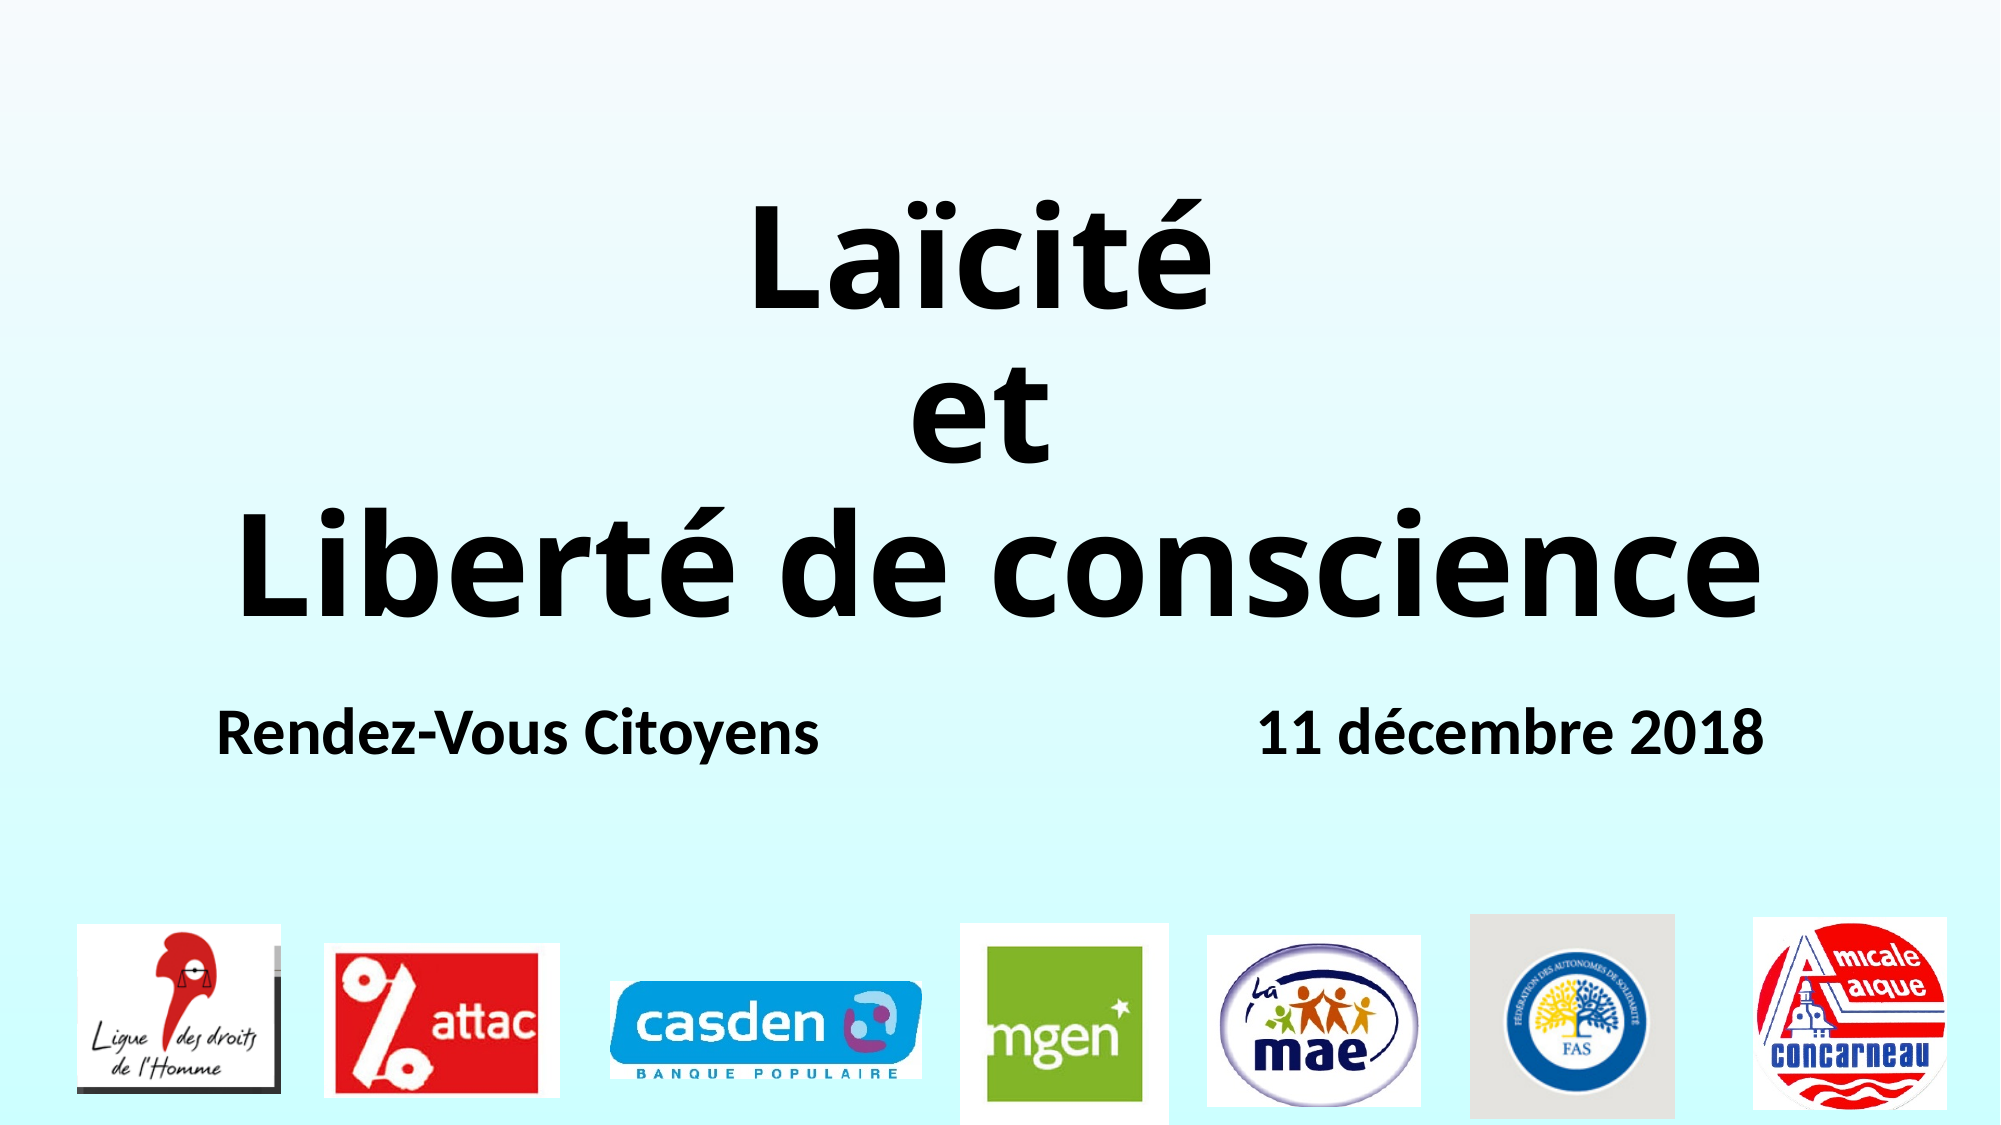

# Laïcité et Liberté de conscience
Rendez-Vous Citoyens 11 décembre 2018